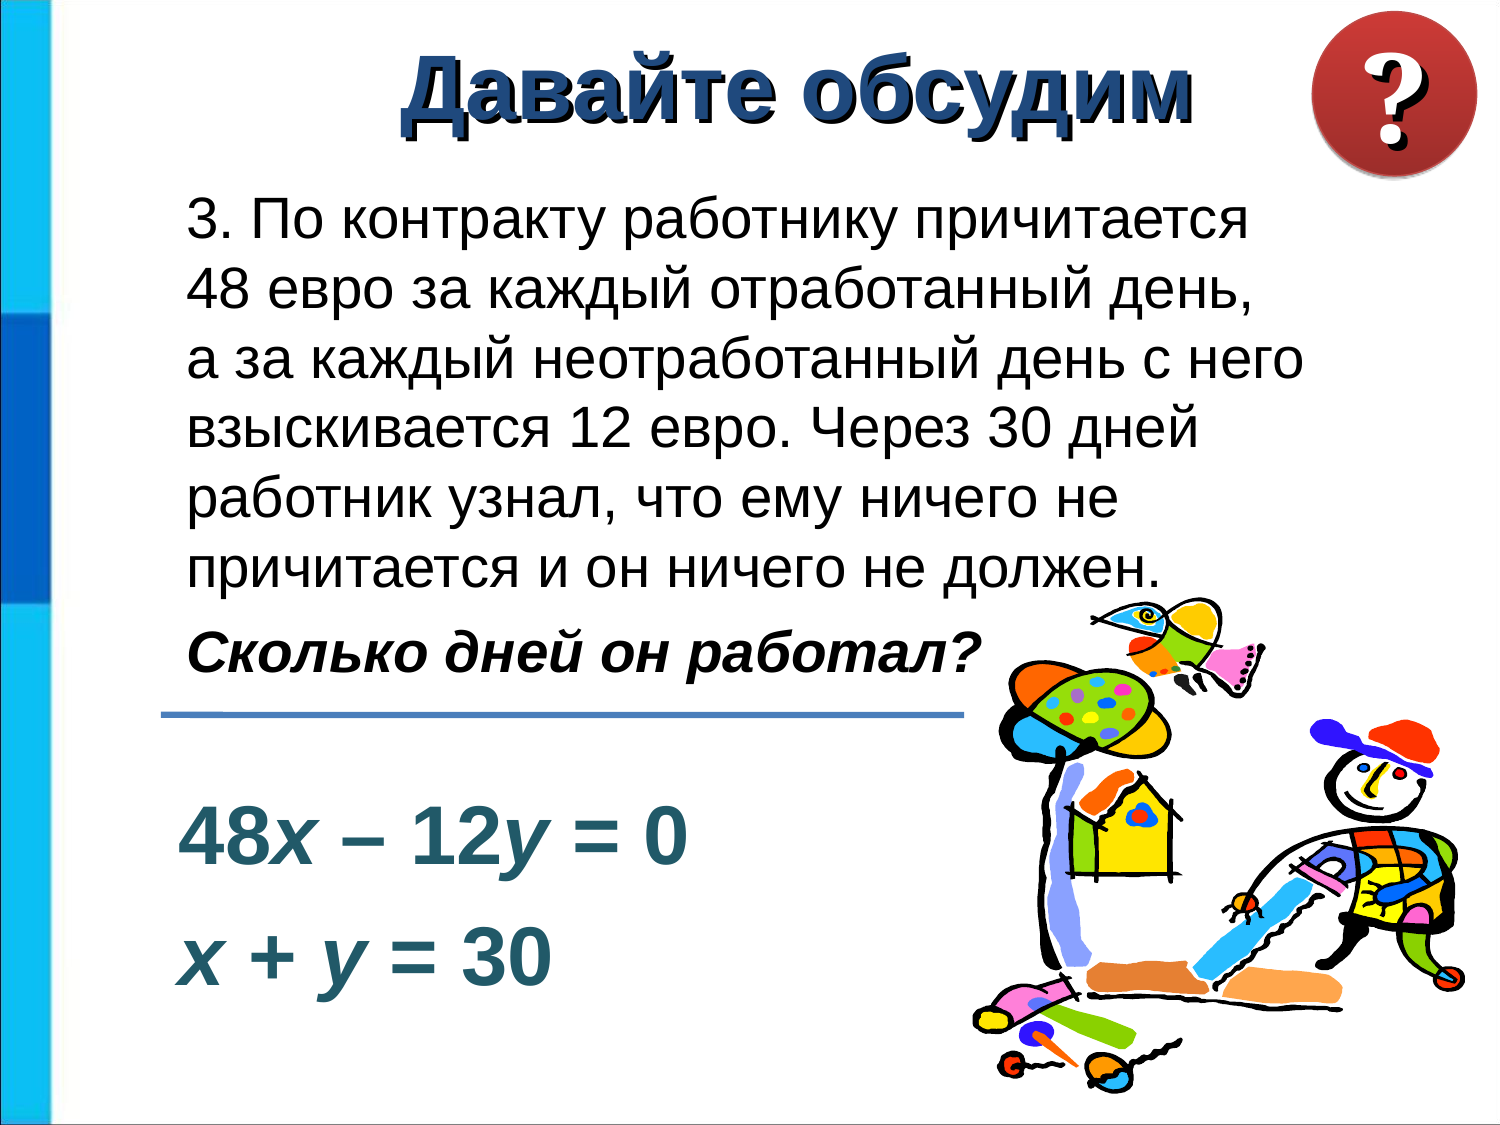

?
Давайте обсудим
# 3. По контракту работнику причитается 48 евро за каждый отработанный день, а за каждый неотработанный день с него взыскивается 12 евро. Через 30 дней работник узнал, что ему ничего не причитается и он ничего не должен.
Сколько дней он работал?
48х – 12у = 0
х + у = 30